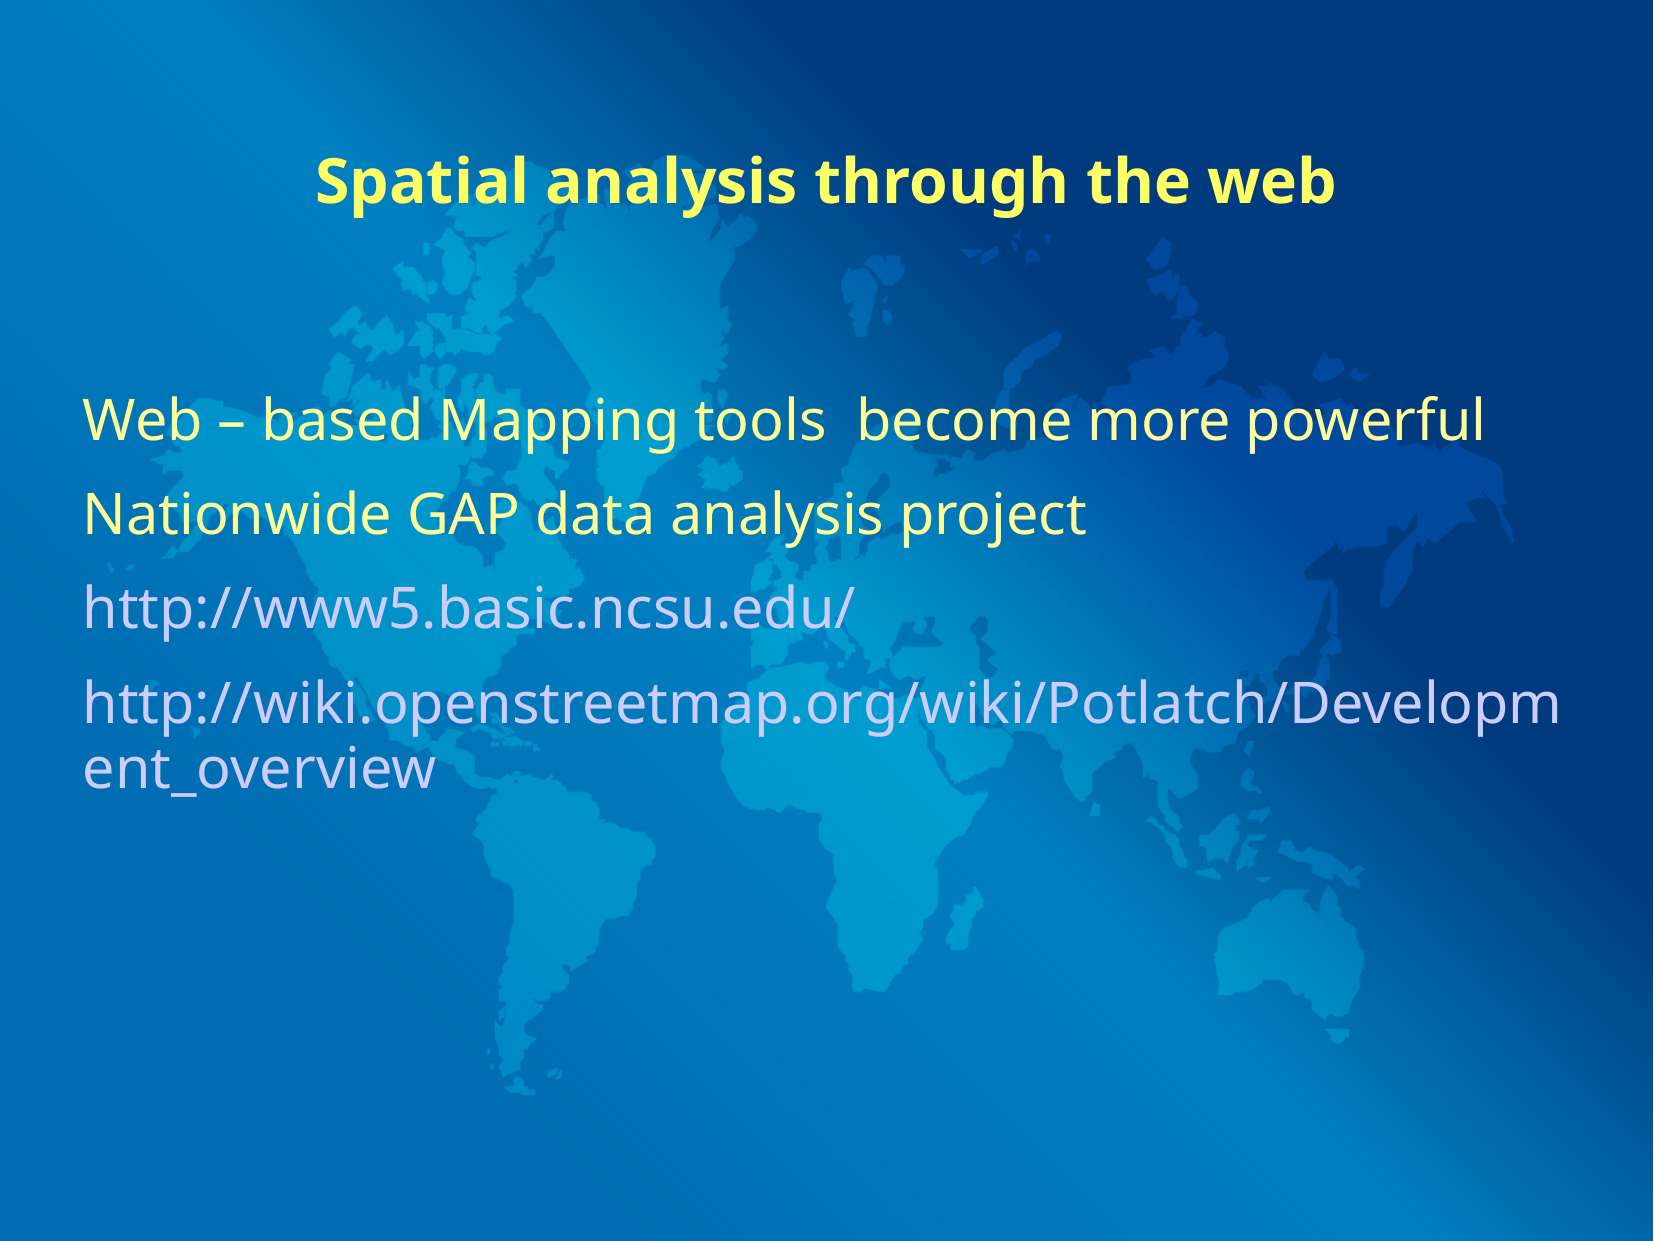

# Spatial analysis through the web
Web – based Mapping tools become more powerful
Nationwide GAP data analysis project
http://www5.basic.ncsu.edu/
http://wiki.openstreetmap.org/wiki/Potlatch/Development_overview